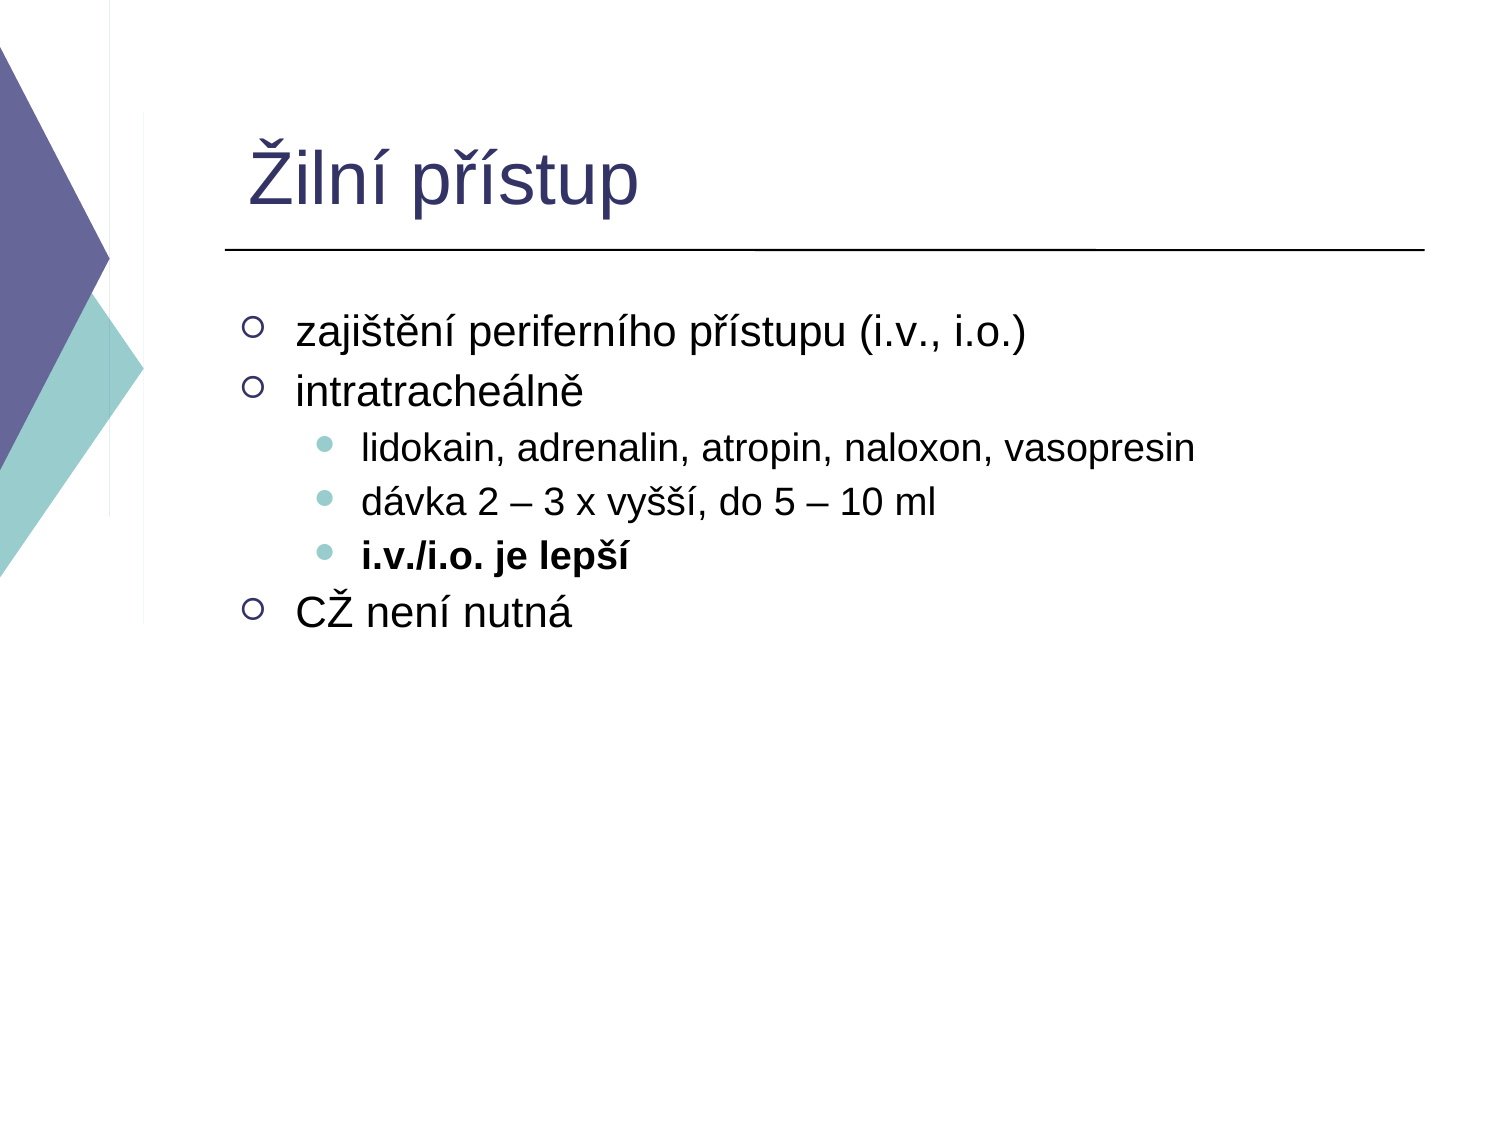

# Žilní přístup
zajištění periferního přístupu (i.v., i.o.)
intratracheálně
lidokain, adrenalin, atropin, naloxon, vasopresin
dávka 2 – 3 x vyšší, do 5 – 10 ml
i.v./i.o. je lepší
CŽ není nutná